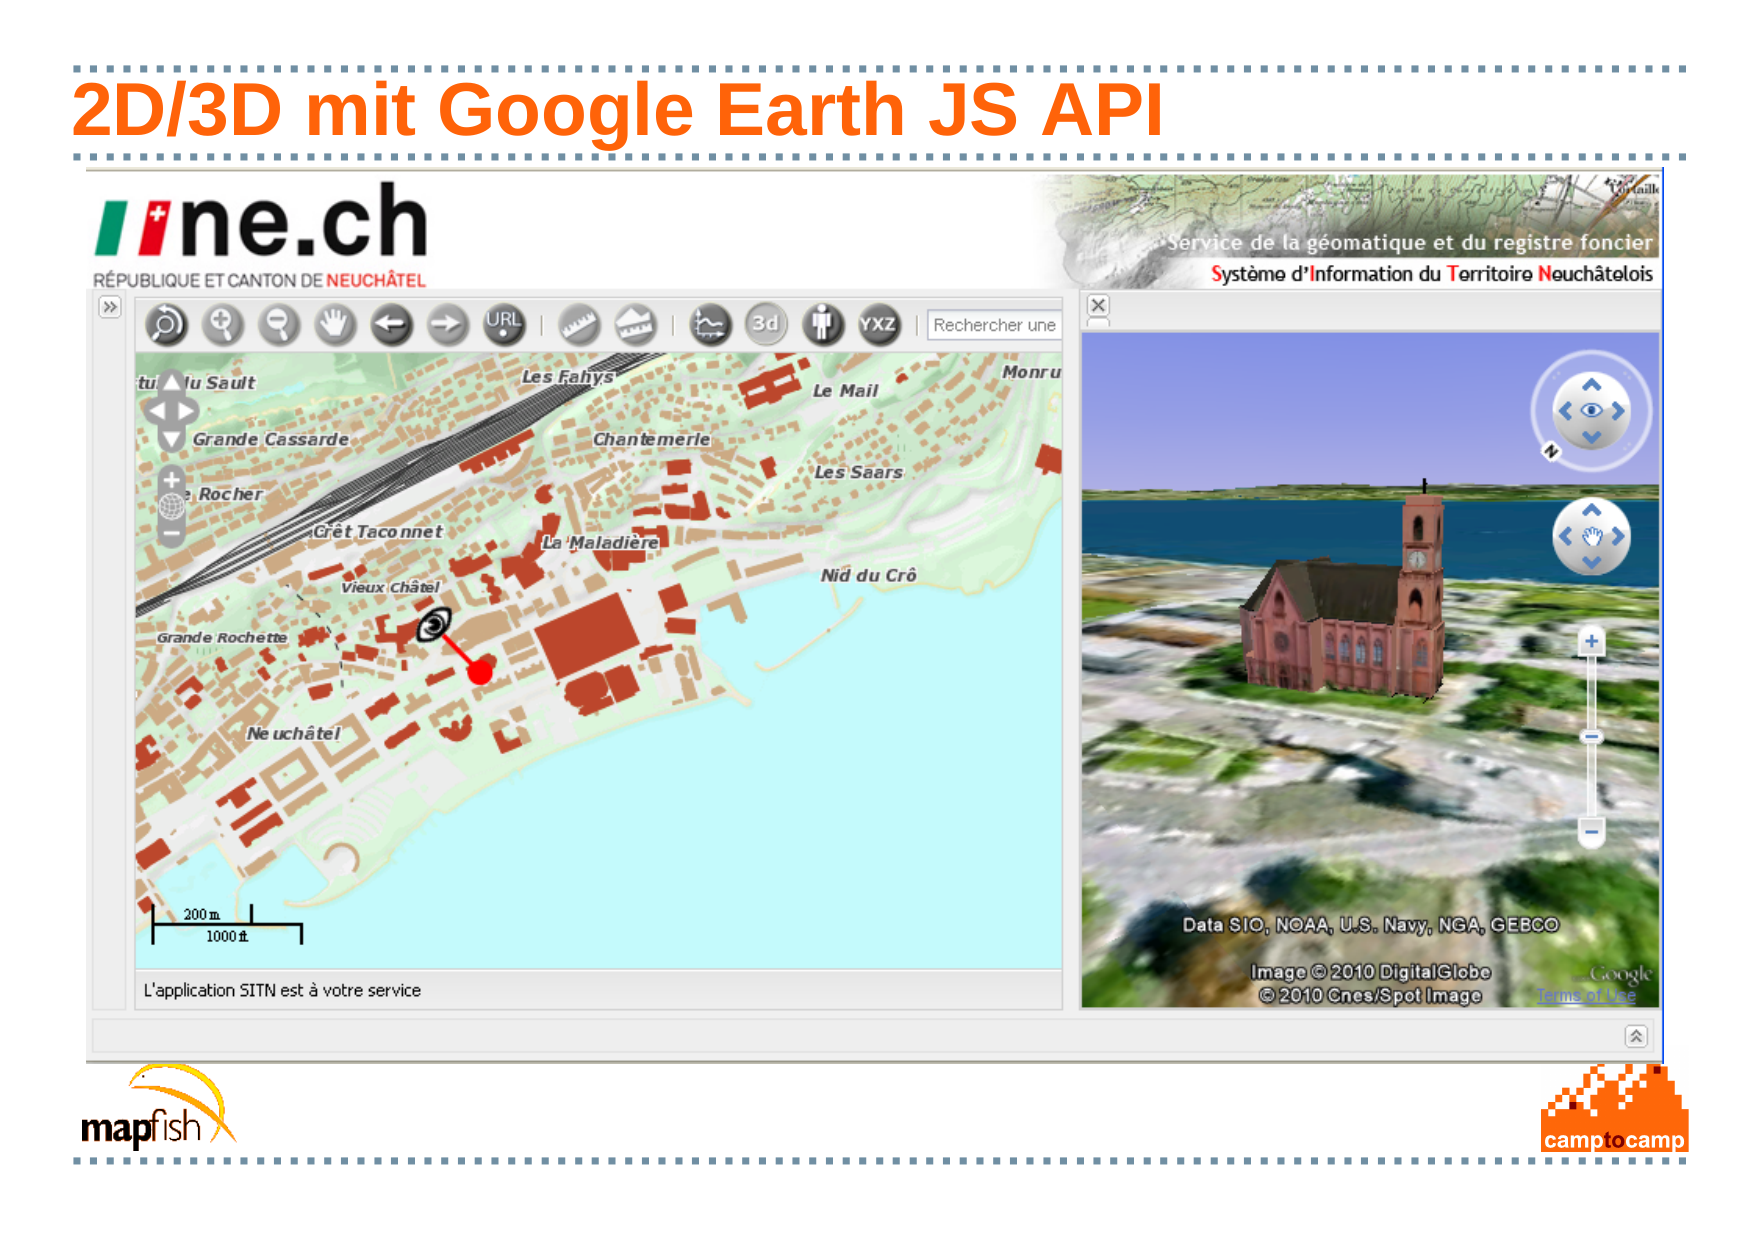

# 2D/3D mit Google Earth JS API